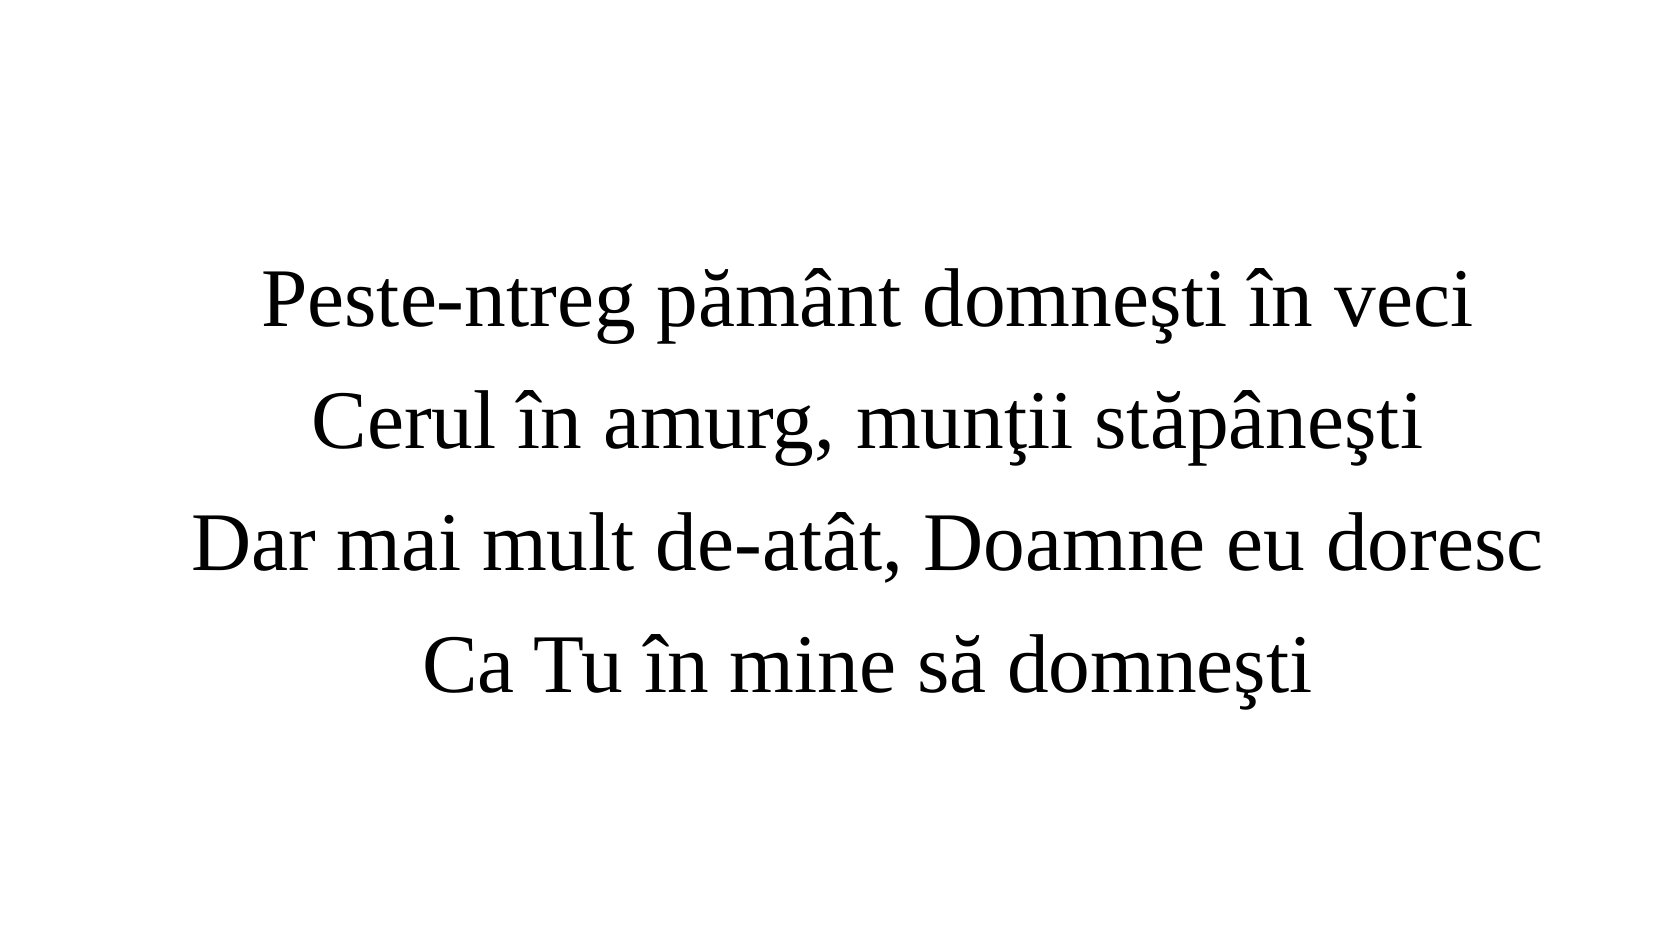

# Peste-ntreg pământ domneşti în veci
Cerul în amurg, munţii stăpâneşti
Dar mai mult de-atât, Doamne eu doresc
Ca Tu în mine să domneşti